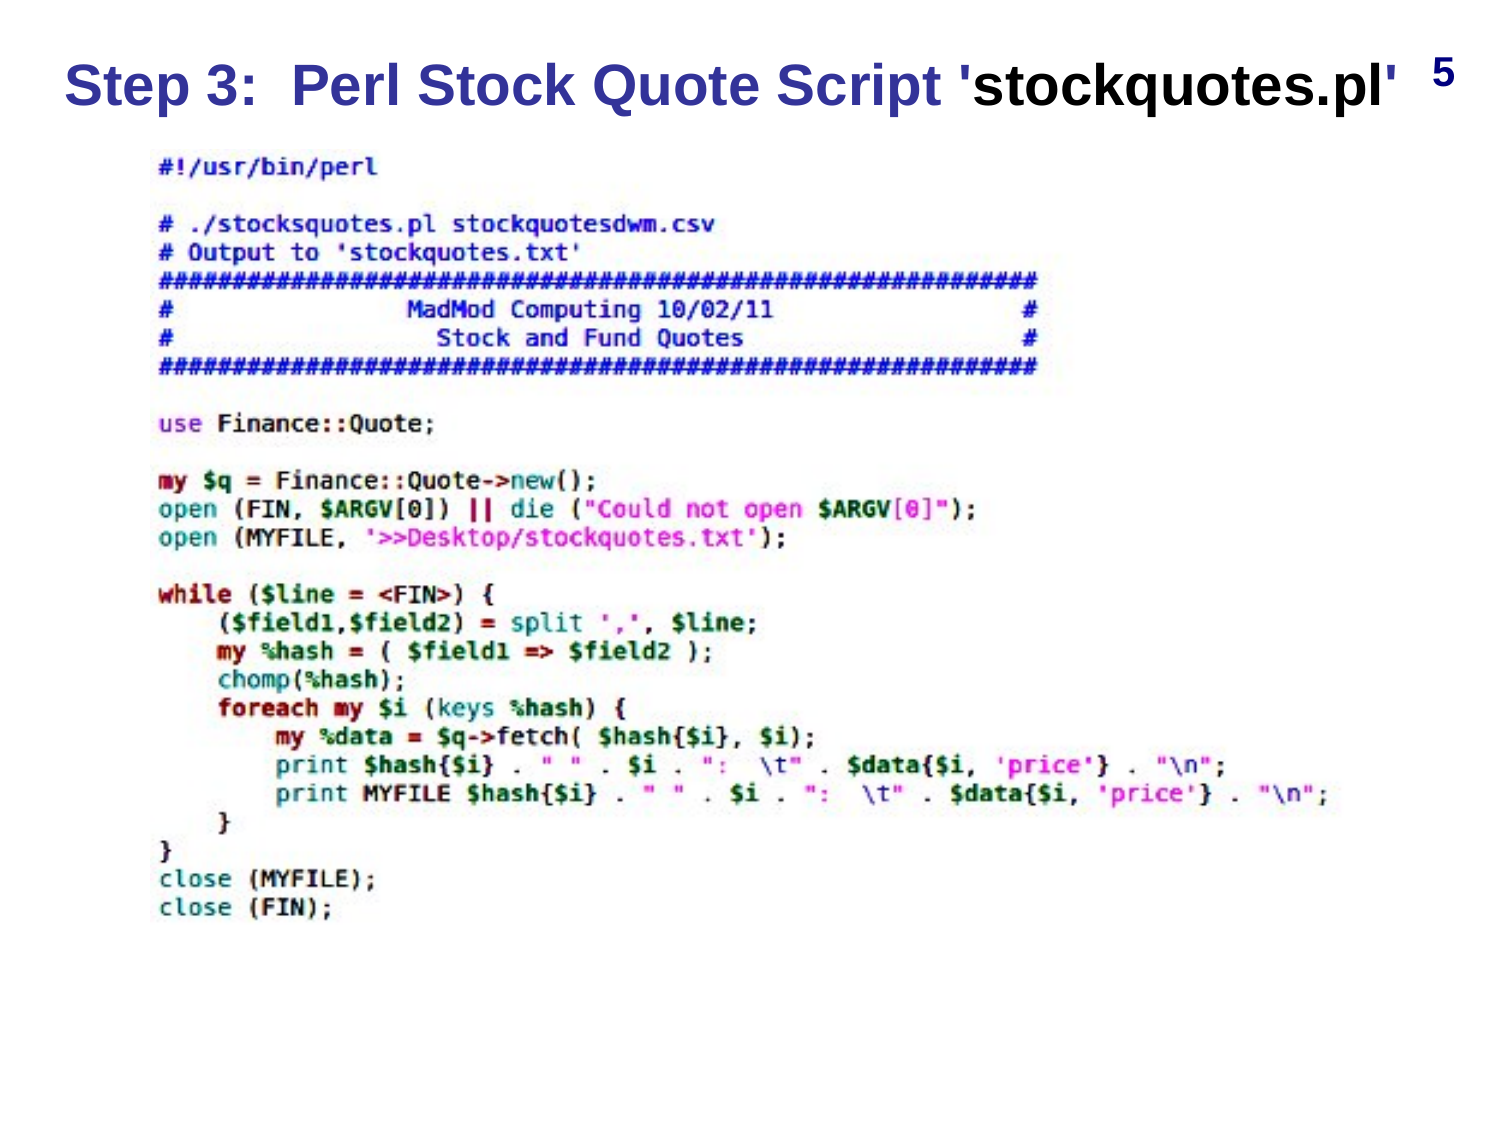

5
# Step 3: Perl Stock Quote Script 'stockquotes.pl'